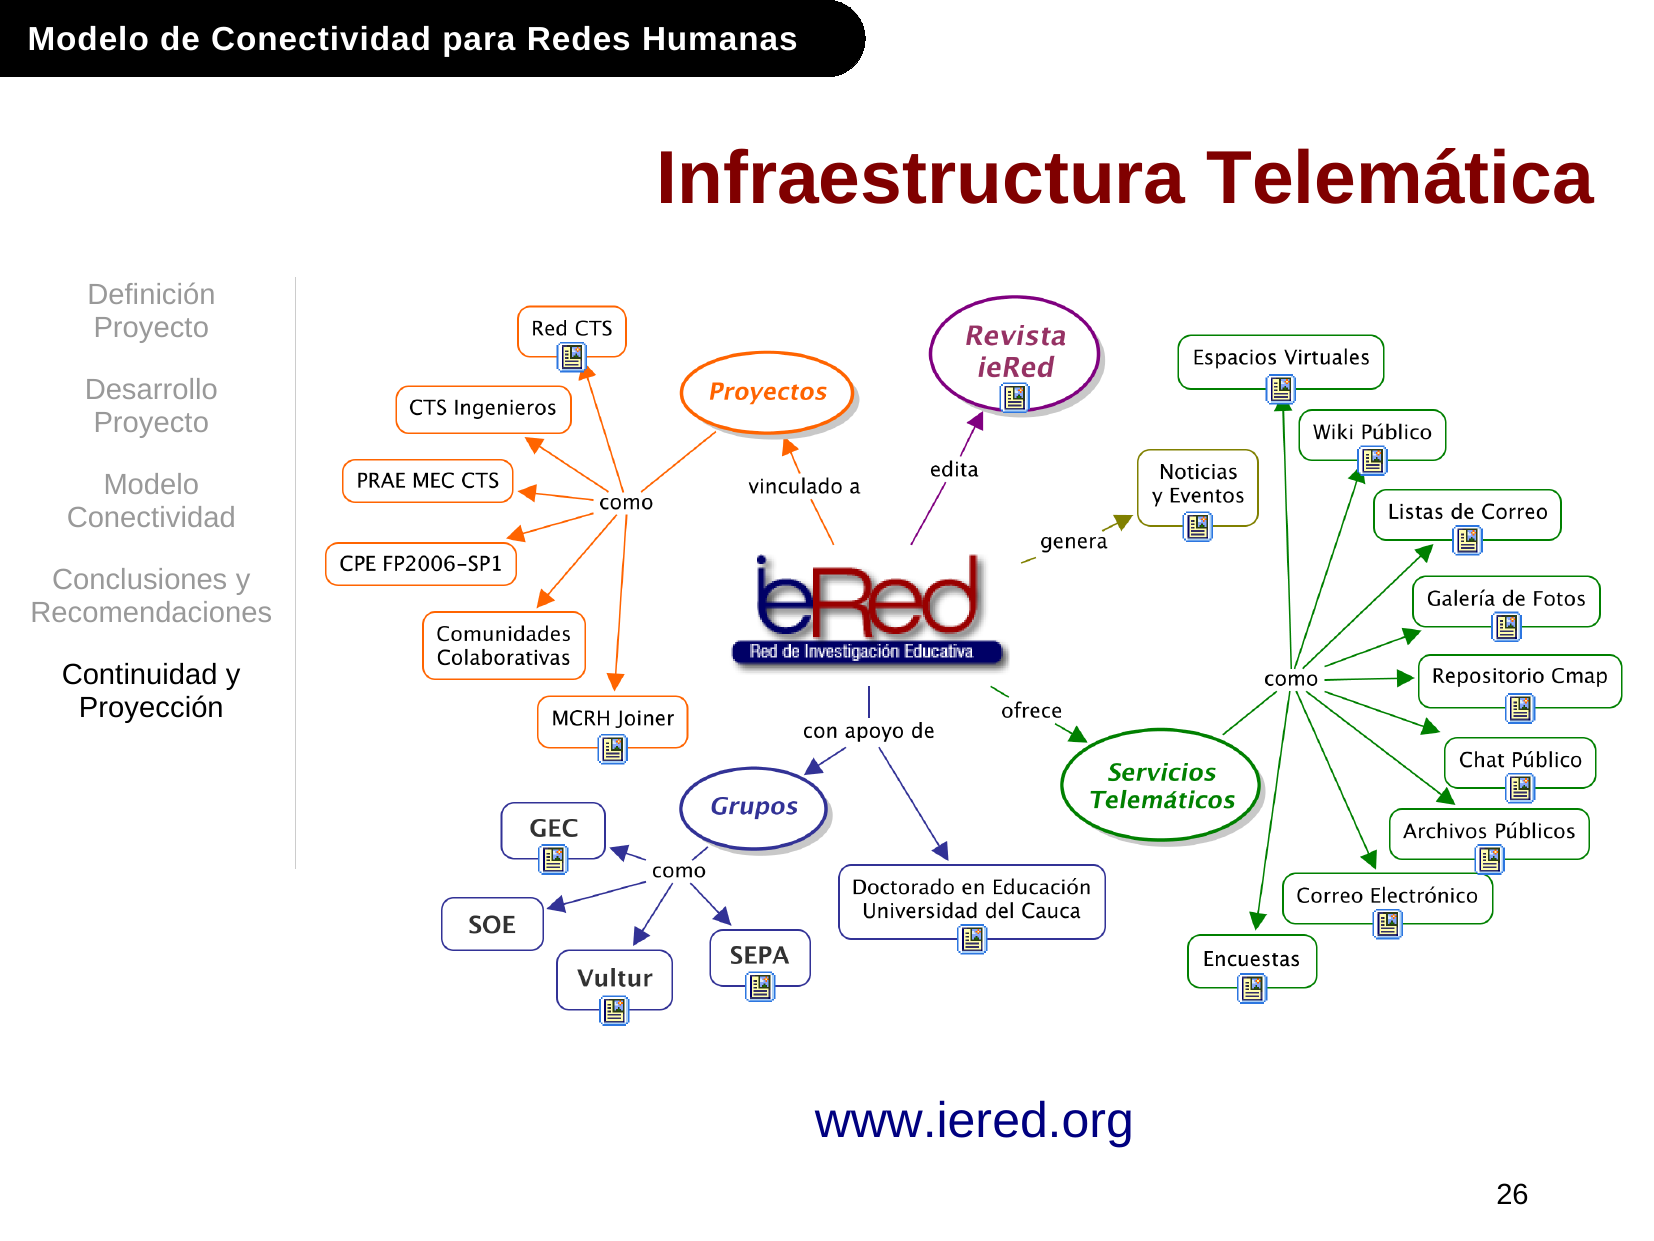

# Infraestructura Telemática
Definición
Proyecto
Desarrollo
Proyecto
Modelo
Conectividad
Conclusiones y Recomendaciones
Continuidad y Proyección
www.iered.org